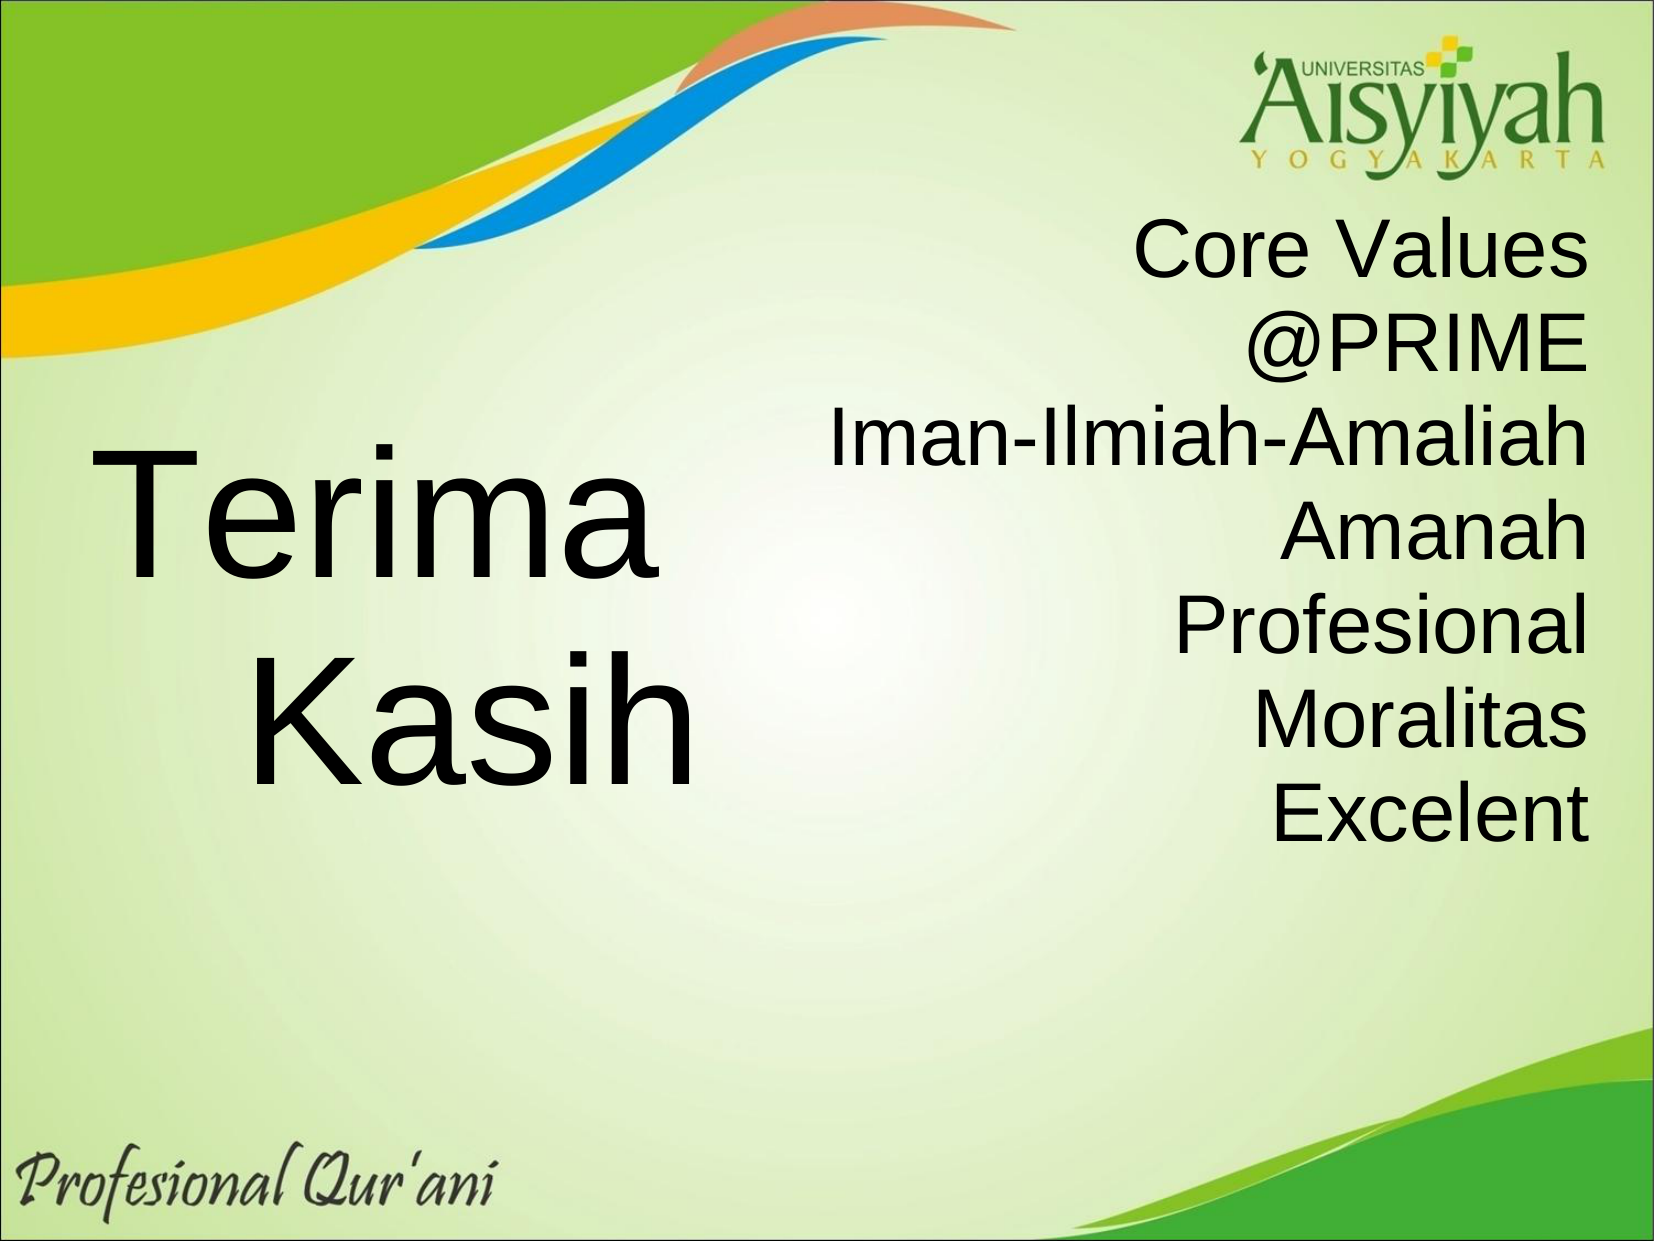

Core Values
@PRIME
Iman-Ilmiah-Amaliah
Amanah
Profesional
Moralitas
Excelent
Terima
 Kasih